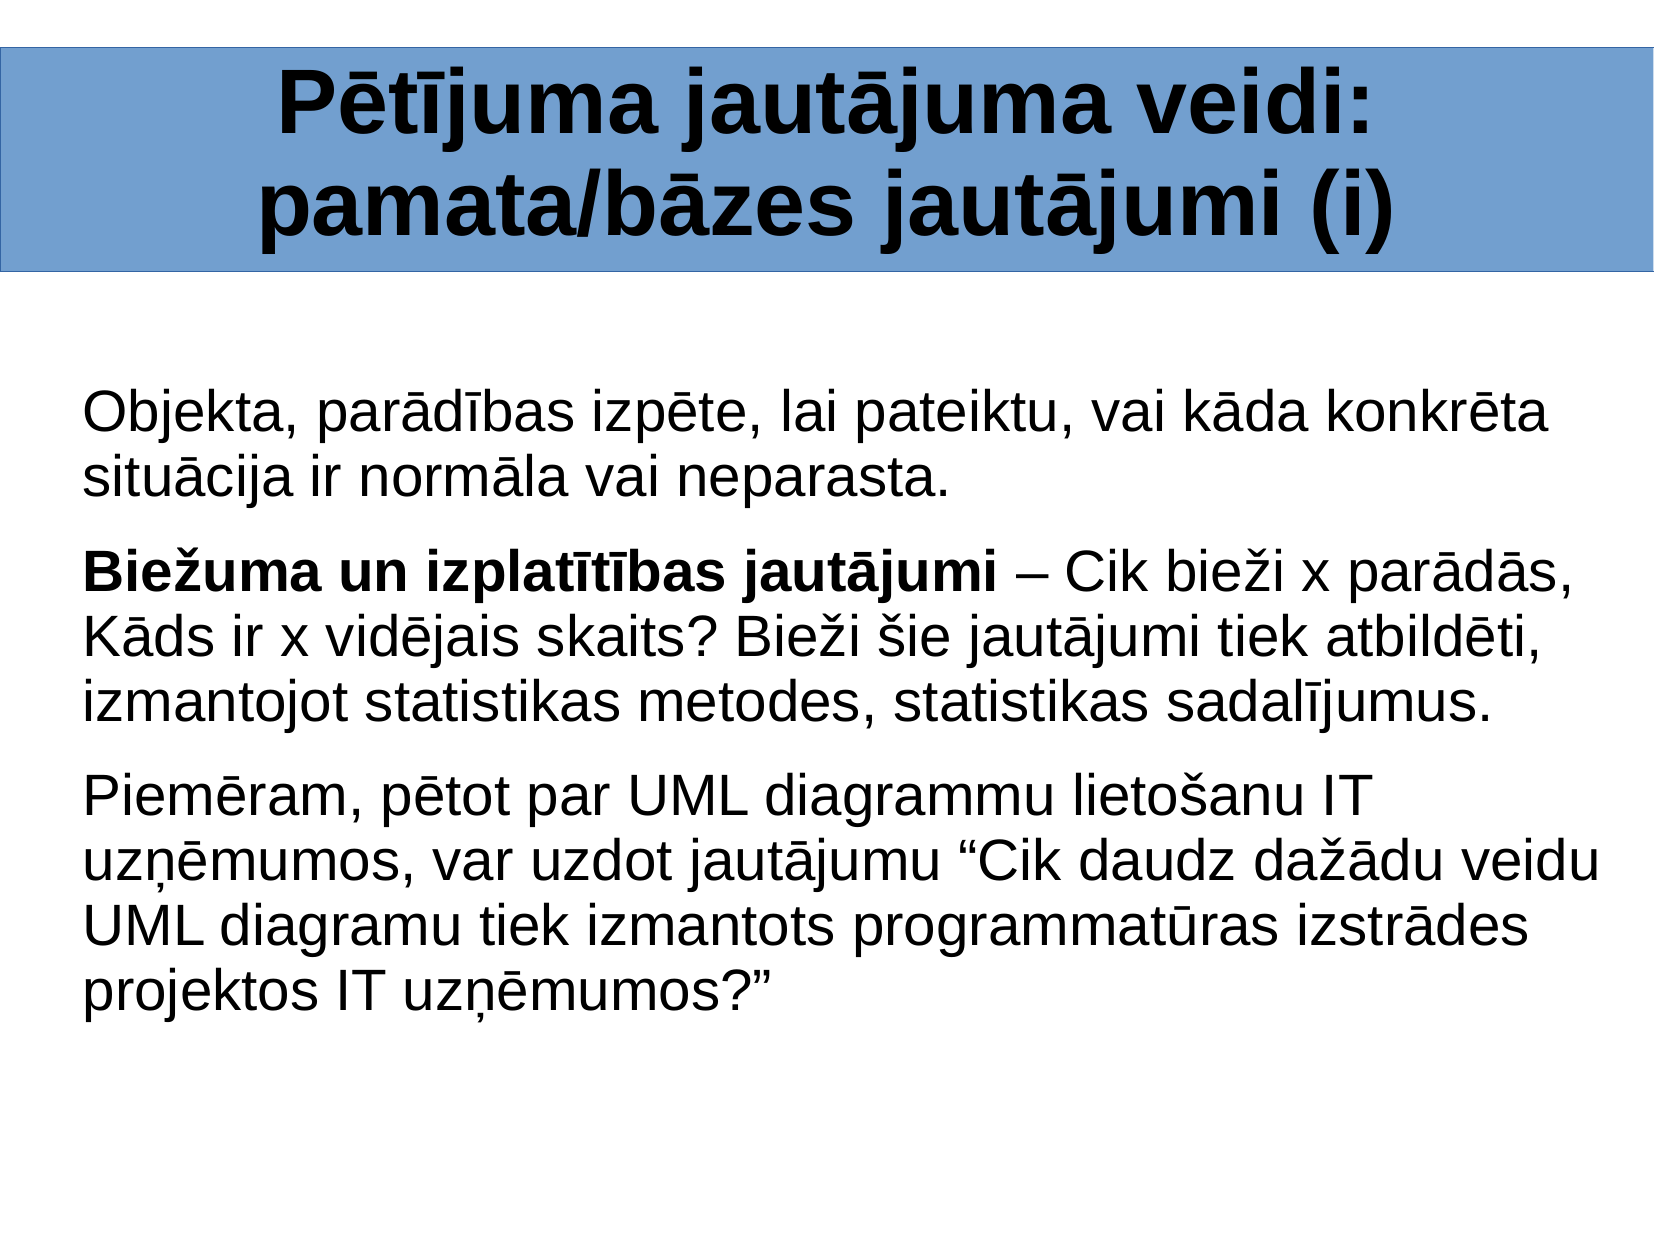

# Pētījuma jautājuma veidi: pamata/bāzes jautājumi (i)
Objekta, parādības izpēte, lai pateiktu, vai kāda konkrēta situācija ir normāla vai neparasta.
Biežuma un izplatītības jautājumi – Cik bieži x parādās, Kāds ir x vidējais skaits? Bieži šie jautājumi tiek atbildēti, izmantojot statistikas metodes, statistikas sadalījumus.
Piemēram, pētot par UML diagrammu lietošanu IT uzņēmumos, var uzdot jautājumu “Cik daudz dažādu veidu UML diagramu tiek izmantots programmatūras izstrādes projektos IT uzņēmumos?”